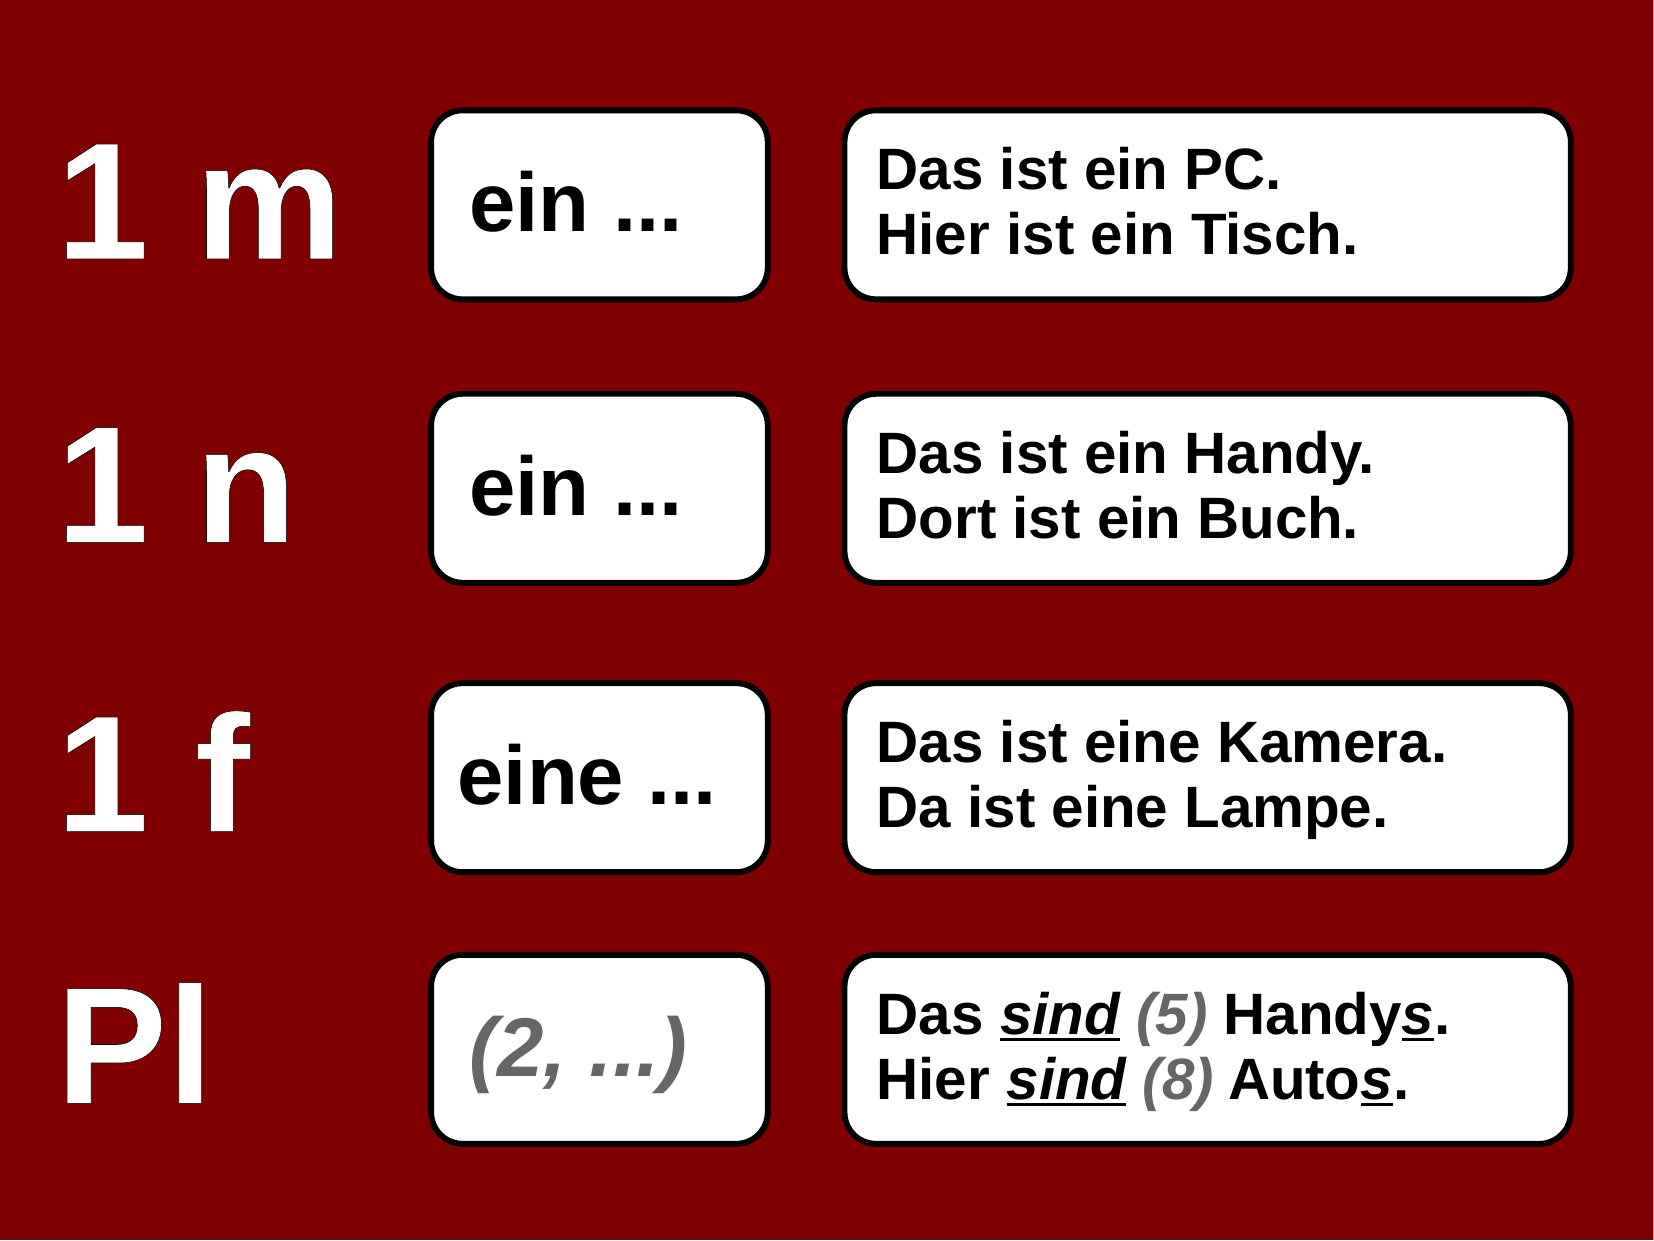

1 m
Das ist ein PC.
Hier ist ein Tisch.
ein ...
1 n
Das ist ein Handy.
Dort ist ein Buch.
ein ...
1 f
Das ist eine Kamera.
Da ist eine Lampe.
eine ...
Pl
Das sind (5) Handys.
Hier sind (8) Autos.
(2, ...)